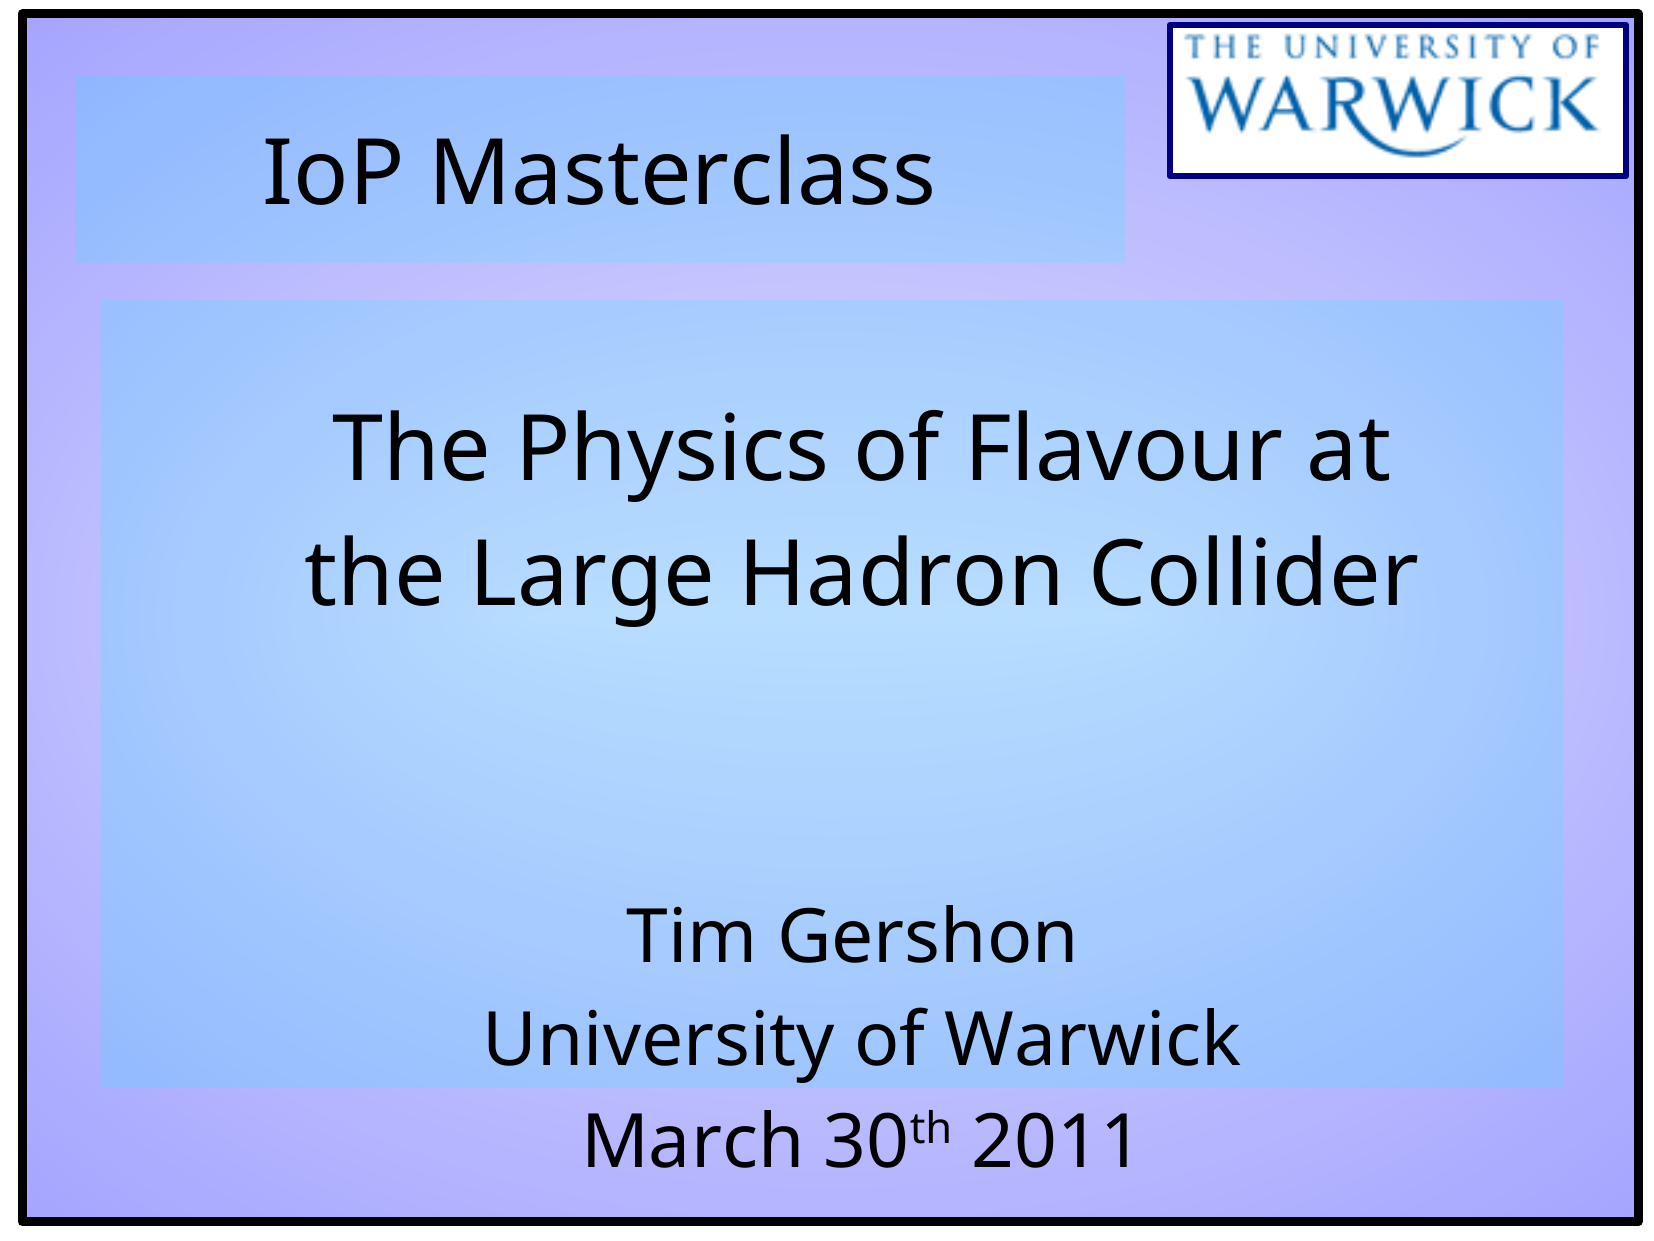

IoP Masterclass
The Physics of Flavour at the Large Hadron Collider
Tim Gershon
University of Warwick
March 30th 2011